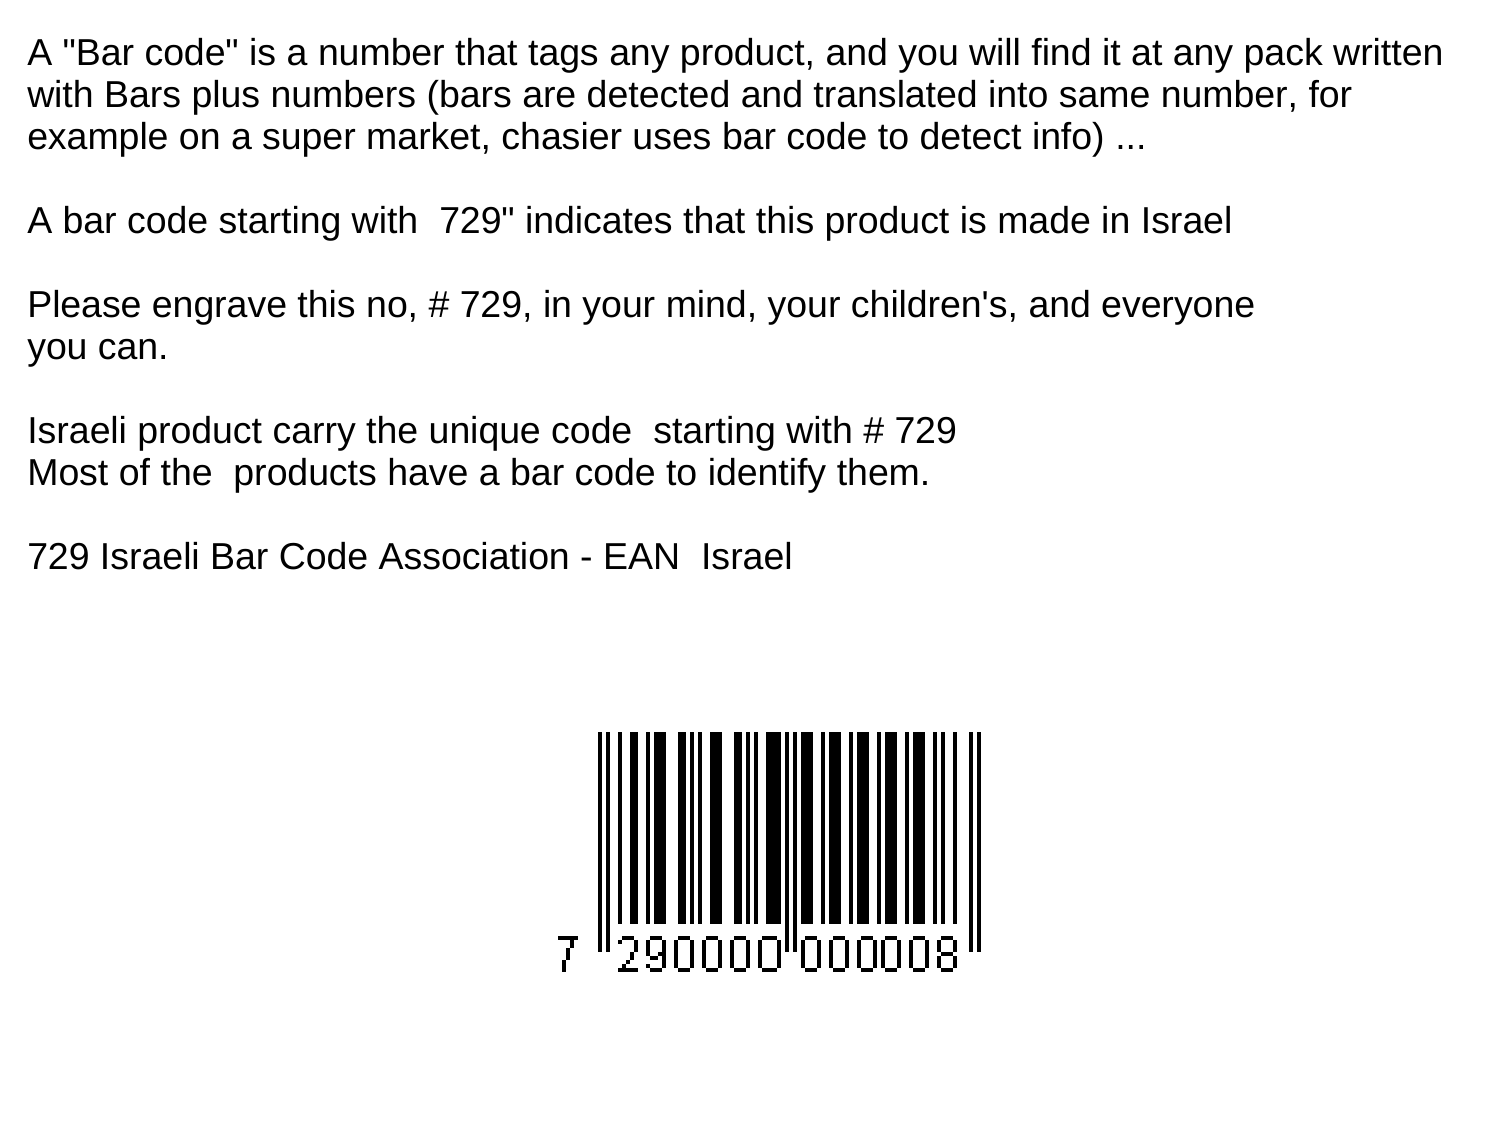

A "Bar code" is a number that tags any product, and you will find it at any pack written with Bars plus numbers (bars are detected and translated into same number, for example on a super market, chasier uses bar code to detect info) ...
A bar code starting with 729" indicates that this product is made in Israel
Please engrave this no, # 729, in your mind, your children's, and everyone
you can.
Israeli product carry the unique code starting with # 729
Most of the products have a bar code to identify them.
729 Israeli Bar Code Association - EAN Israel